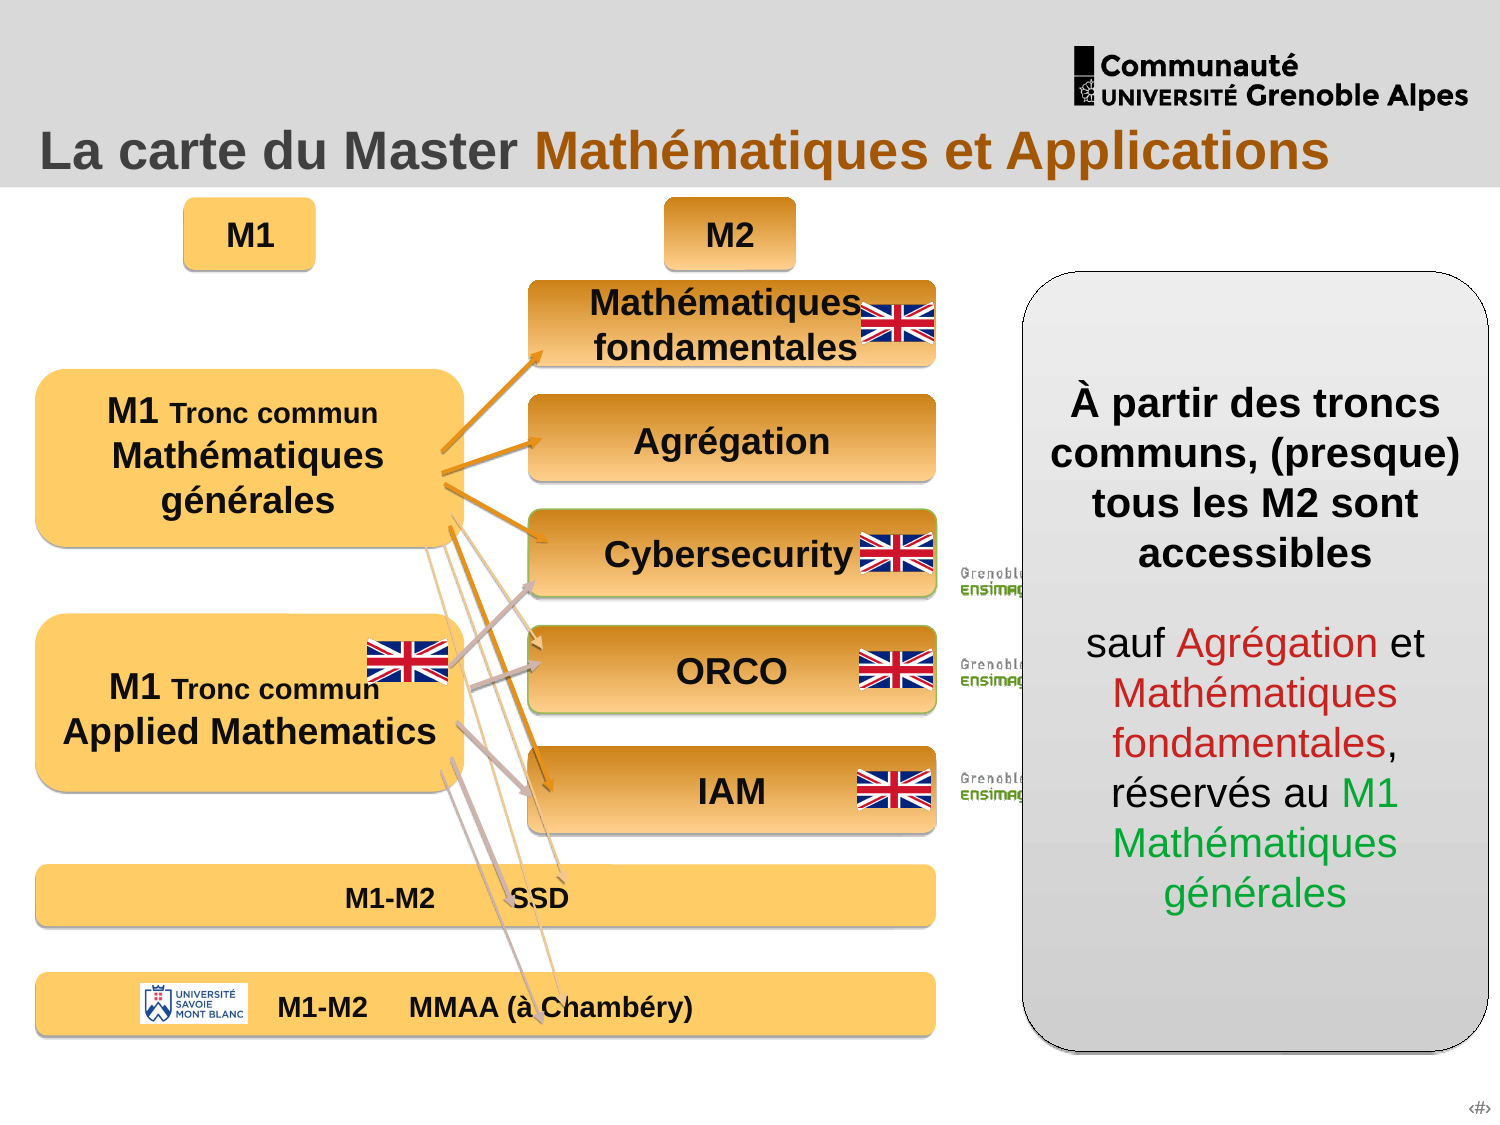

# La carte du Master Mathématiques et Applications
M1
M2
À partir des troncs communs, (presque) tous les M2 sont accessibles
sauf Agrégation et Mathématiques fondamentales, réservés au M1 Mathématiques générales
Mathématiques fondamentales
Recherche en maths fondamentales
M1 Tronc commun Mathématiques générales
Agrégation
…
Enseignement, Préparation à l’Agrégation
Cybersecurity
Cryptologie, sécurité
M1 Tronc commun Applied Mathematics
ORCO
Recherche opérationnelle, combinatoire, optimisation
Industrial and Applied Mathematics
IAM
Statistique Science des Données
M1-M2 SSD
Modélisation Mathématique, Analyse Appliquée
M1-M2 MMAA (à Chambéry)